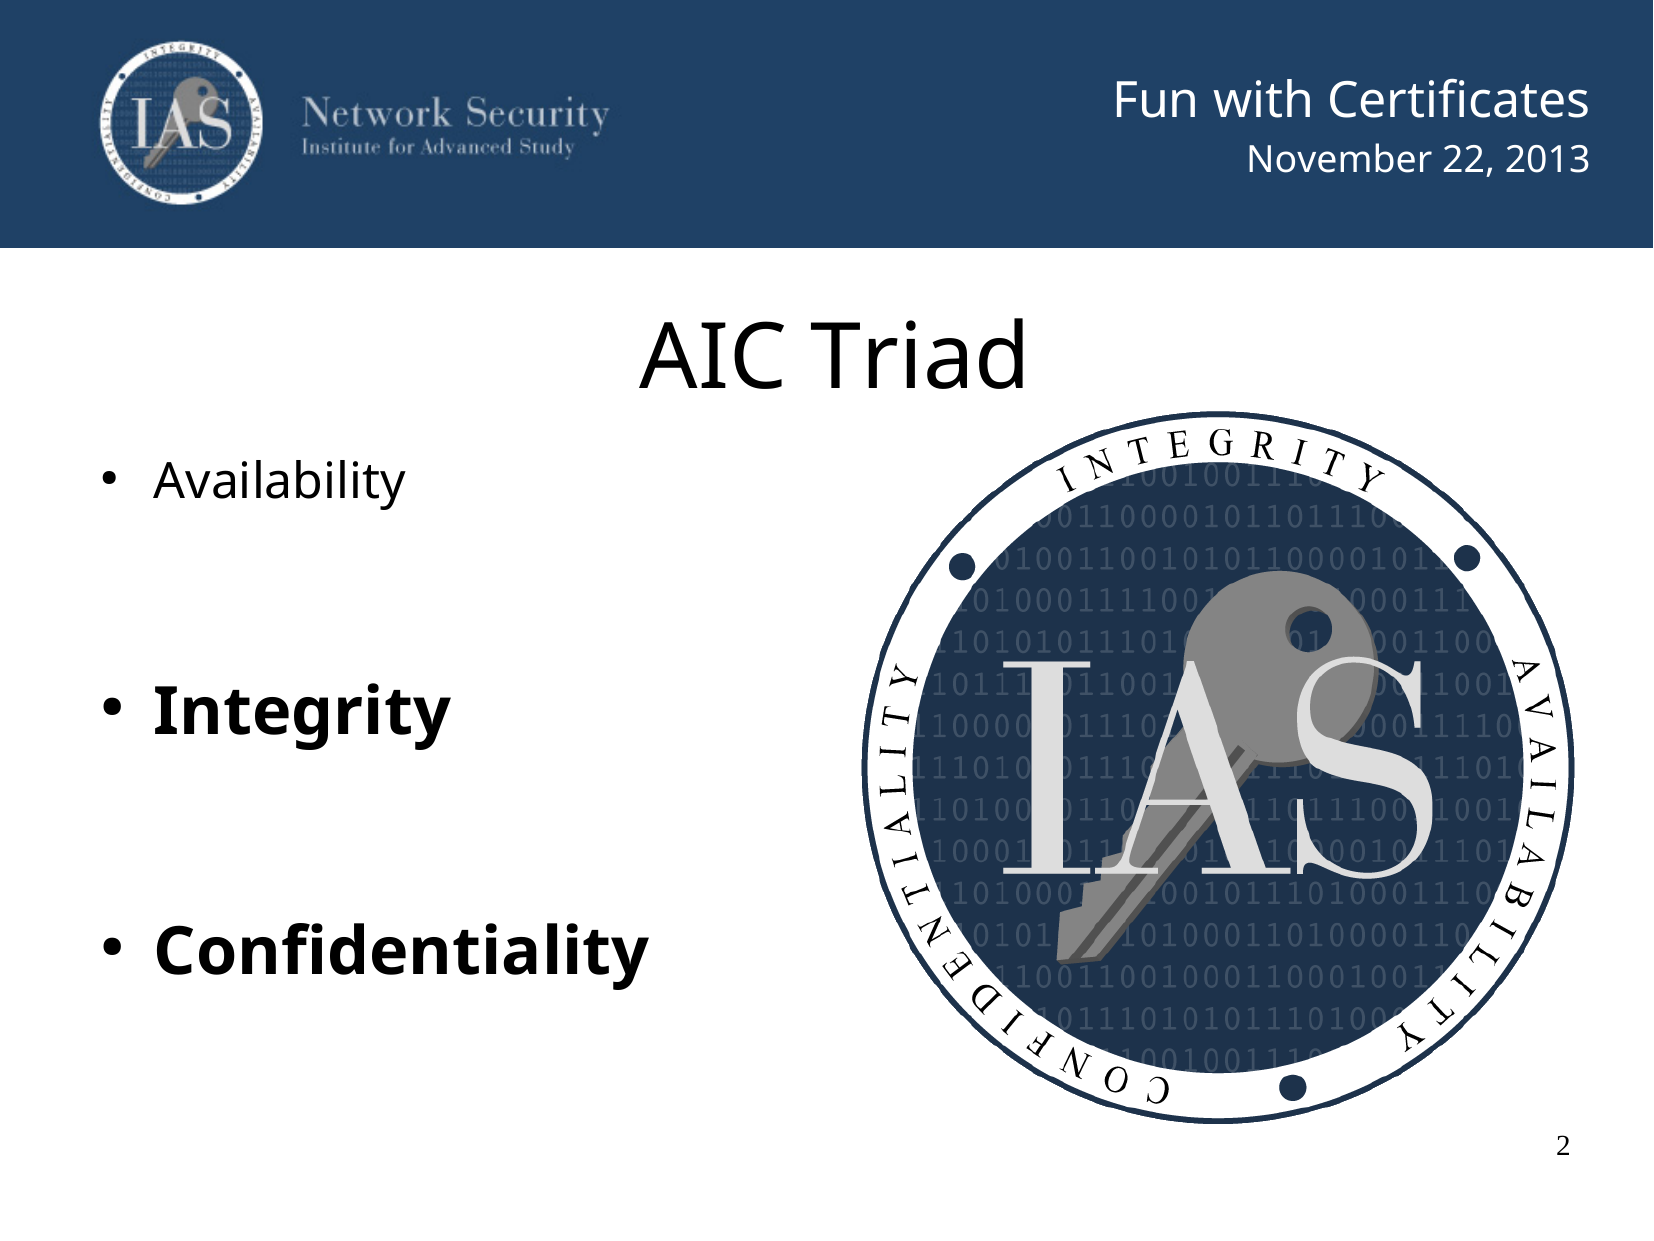

# AIC Triad
Availability
Integrity
Confidentiality
2